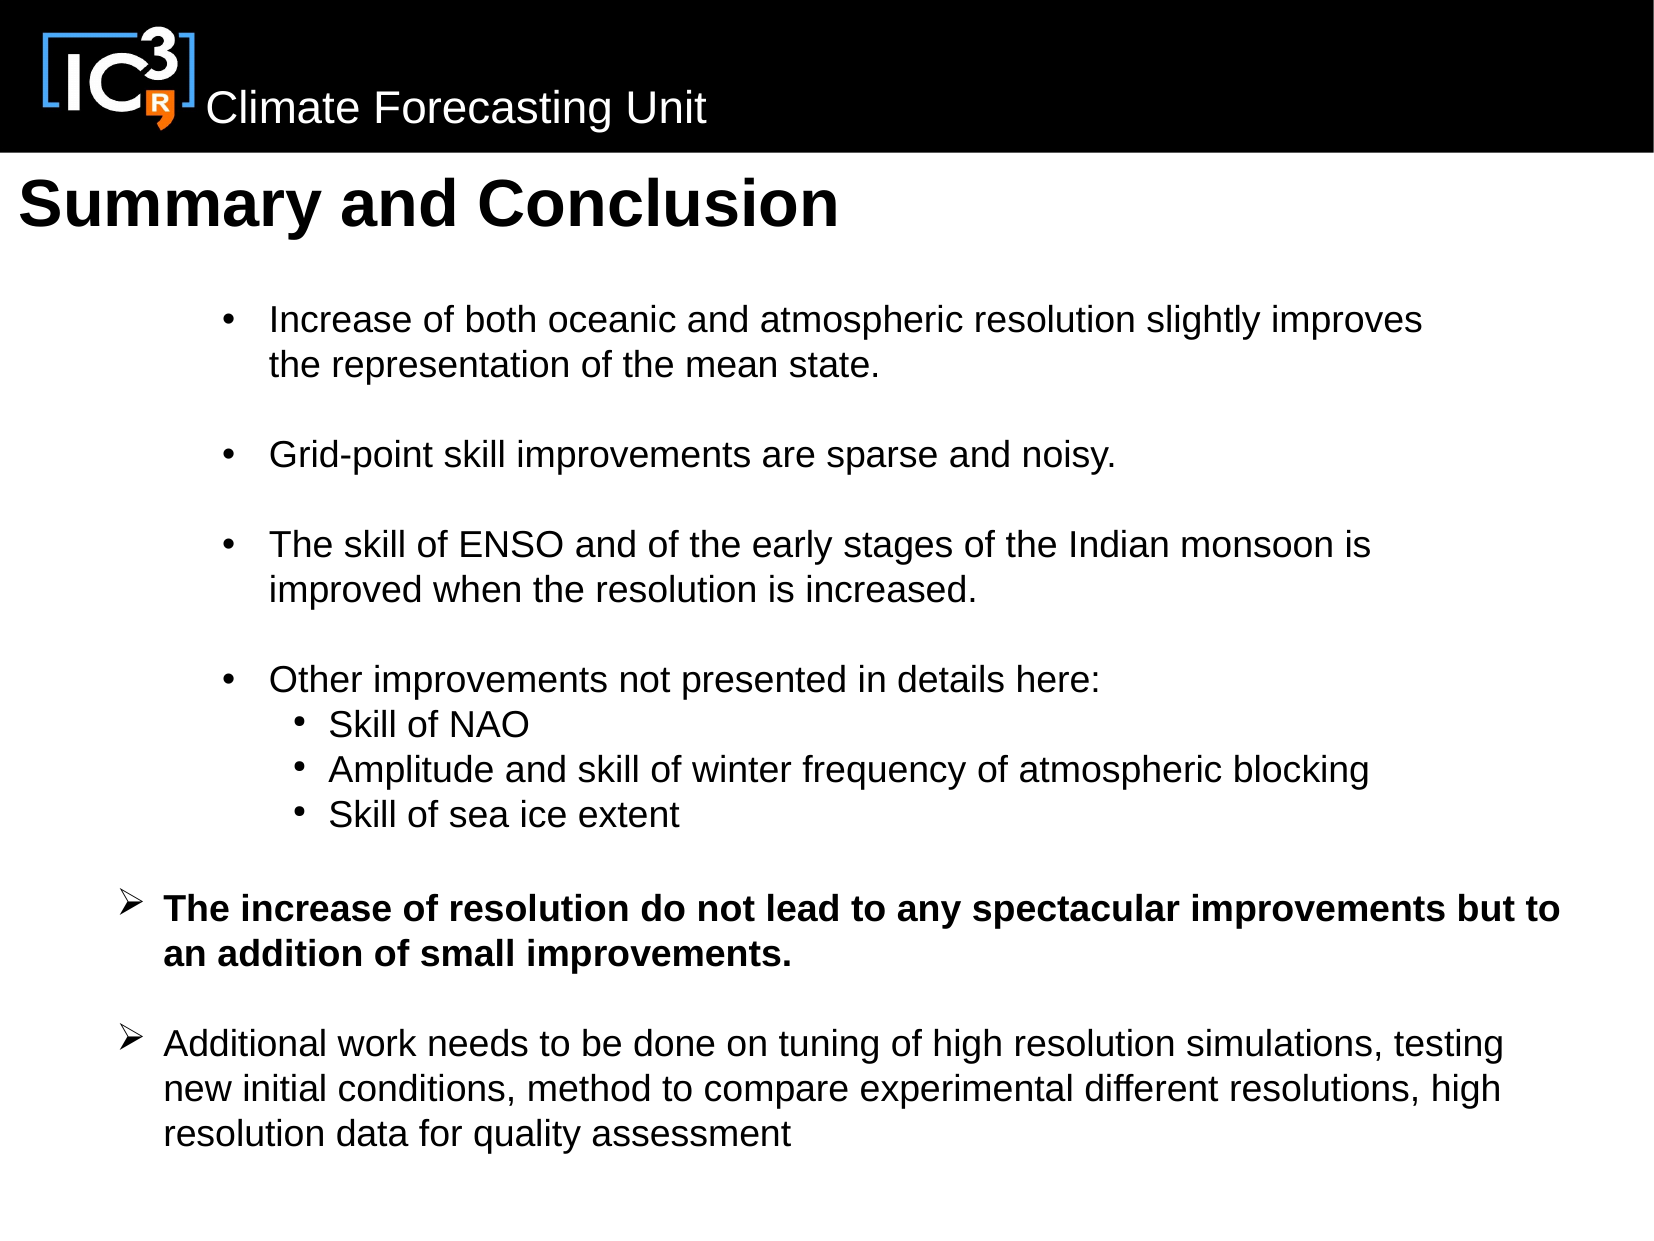

Climate Forecasting Unit
Summary and Conclusion
Increase of both oceanic and atmospheric resolution slightly improves the representation of the mean state.
Grid-point skill improvements are sparse and noisy.
The skill of ENSO and of the early stages of the Indian monsoon is improved when the resolution is increased.
Other improvements not presented in details here:
Skill of NAO
Amplitude and skill of winter frequency of atmospheric blocking
Skill of sea ice extent
The increase of resolution do not lead to any spectacular improvements but to an addition of small improvements.
Additional work needs to be done on tuning of high resolution simulations, testing new initial conditions, method to compare experimental different resolutions, high resolution data for quality assessment